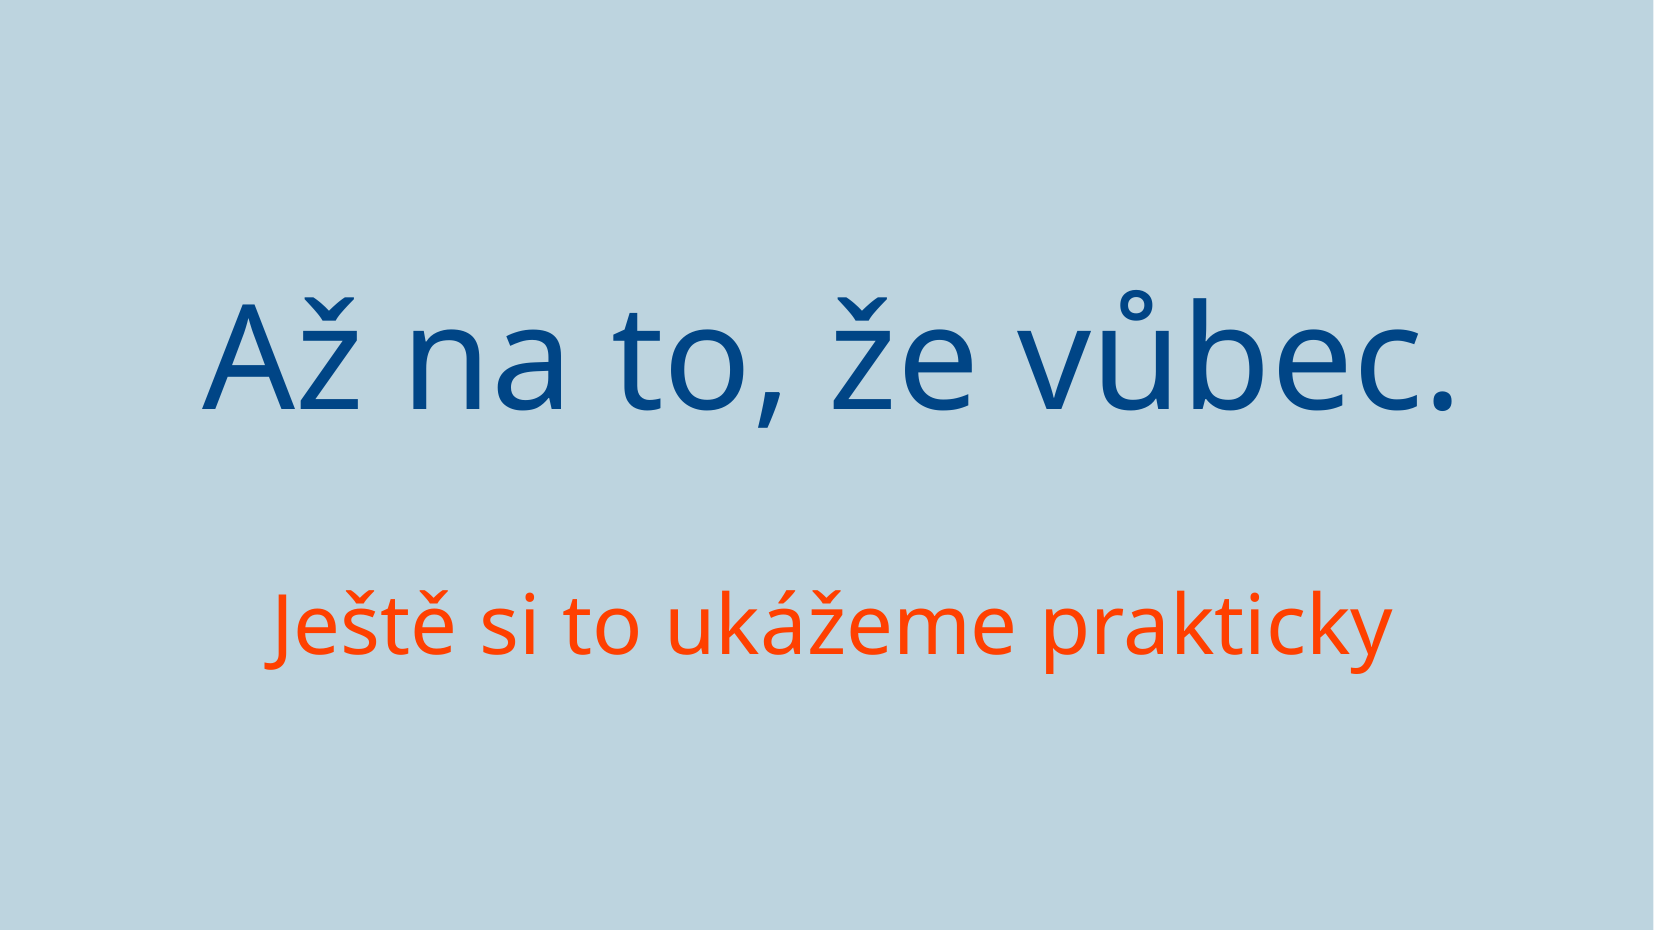

# Až na to, že vůbec.
Ještě si to ukážeme prakticky